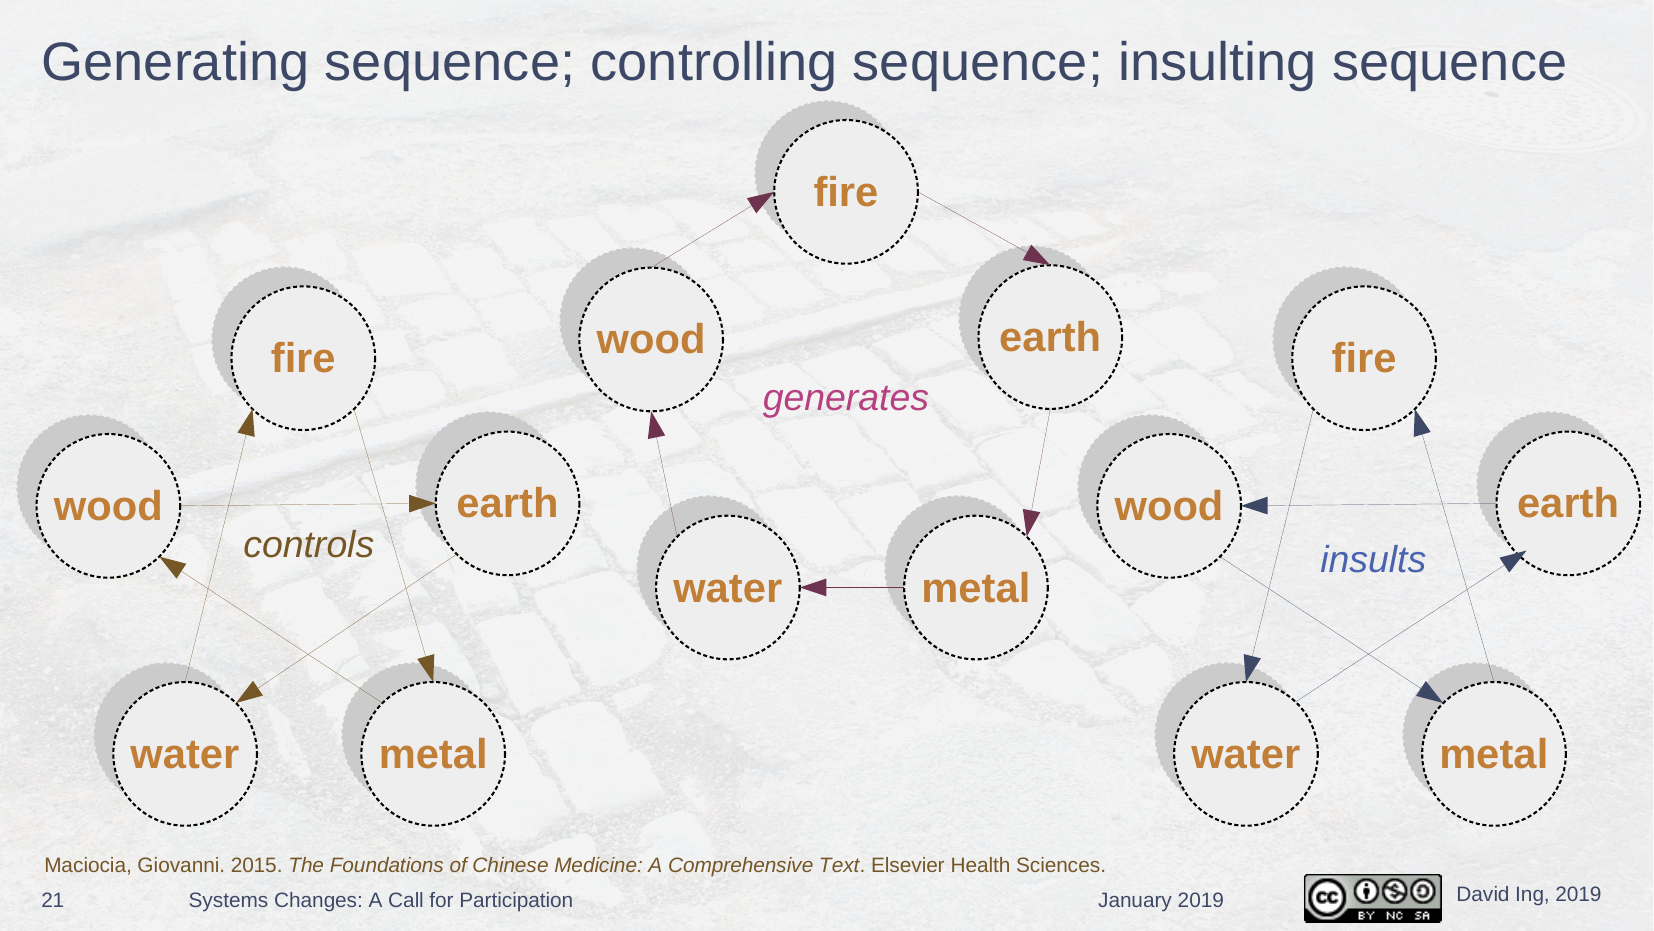

# Generating sequence; controlling sequence; insulting sequence
fire
earth
wood
fire
fire
generates
earth
earth
wood
wood
water
metal
controls
insults
water
metal
water
metal
Maciocia, Giovanni. 2015. The Foundations of Chinese Medicine: A Comprehensive Text. Elsevier Health Sciences.
Systems Changes: A Call for Participation
January 2019